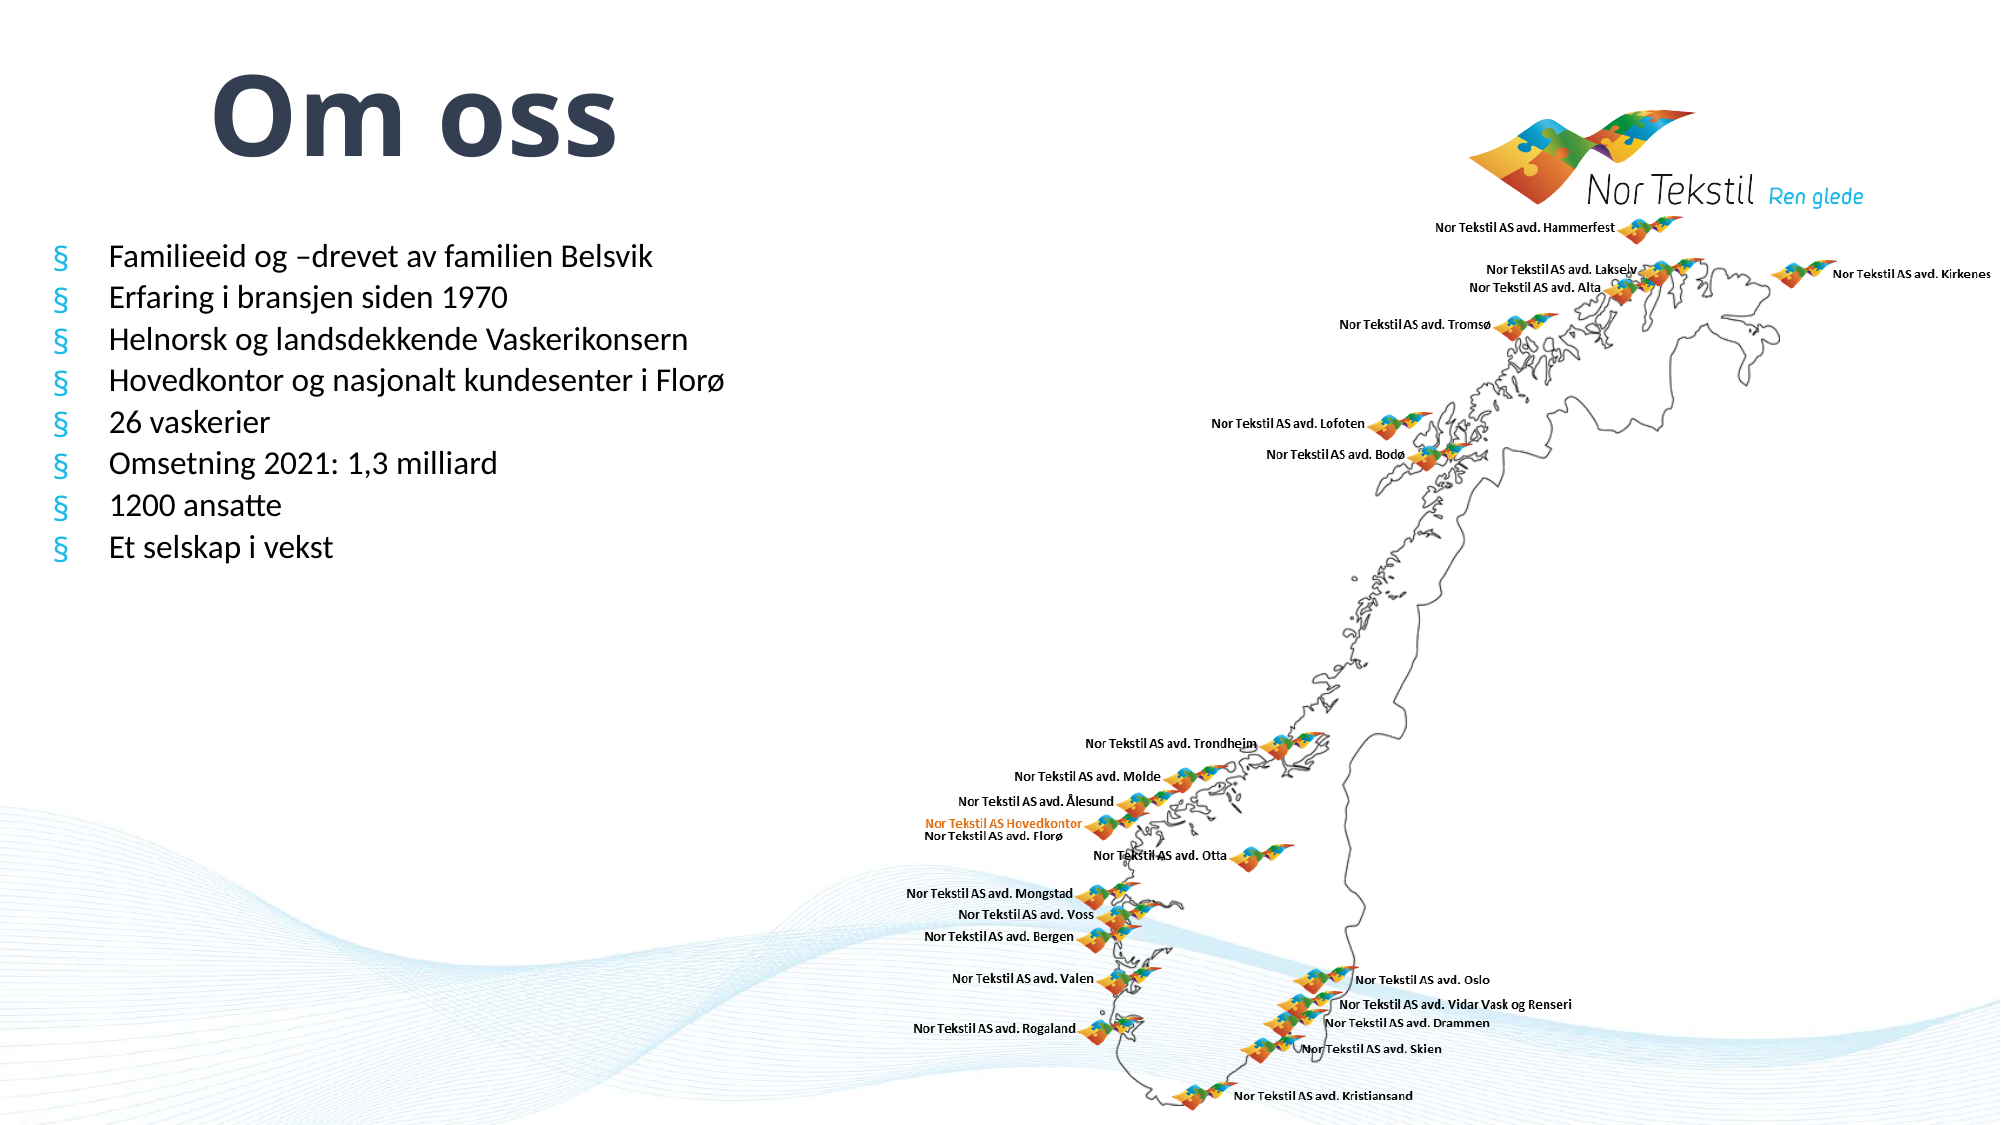

Om oss
Familieeid og –drevet av familien Belsvik
Erfaring i bransjen siden 1970
Helnorsk og landsdekkende Vaskerikonsern
Hovedkontor og nasjonalt kundesenter i Florø
26 vaskerier
Omsetning 2021: 1,3 milliard
1200 ansatte
Et selskap i vekst